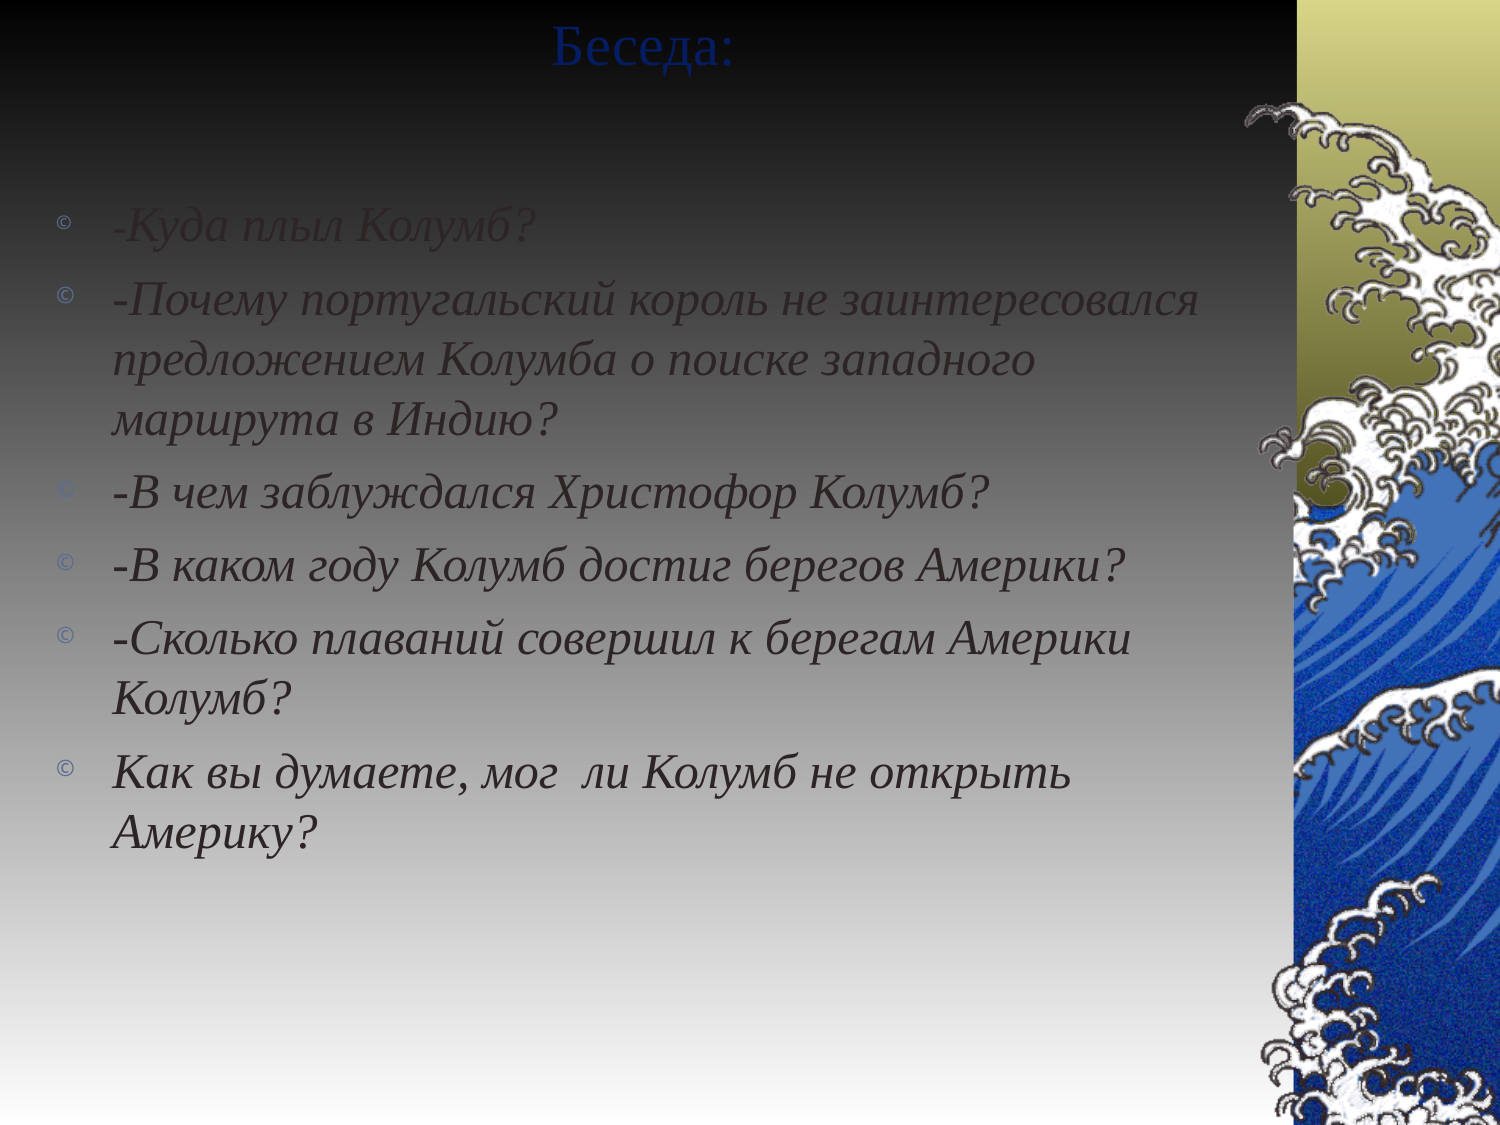

# Беседа:
-Куда плыл Колумб?
-Почему португальский король не заинтересовался предложением Колумба о поиске западного маршрута в Индию?
-В чем заблуждался Христофор Колумб?
-В каком году Колумб достиг берегов Америки?
-Сколько плаваний совершил к берегам Америки Колумб?
Как вы думаете, мог ли Колумб не открыть Америку?